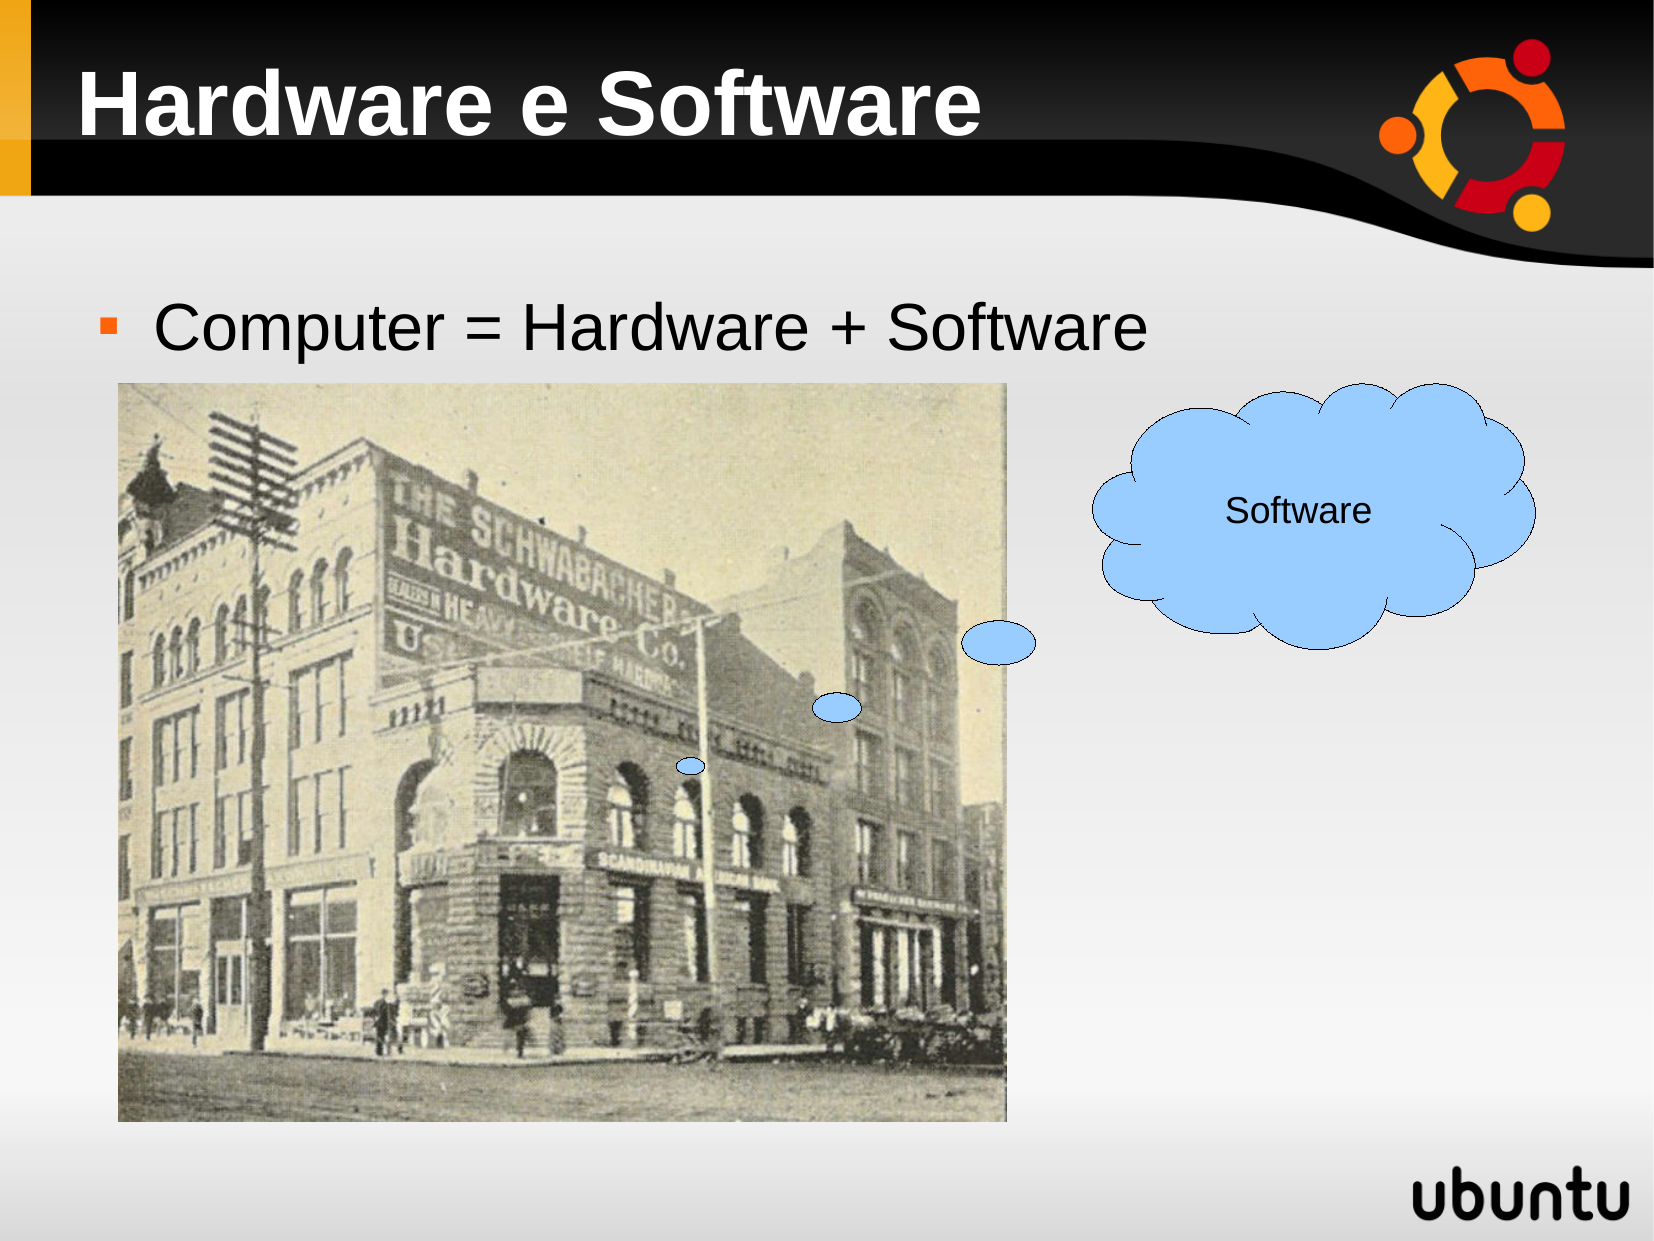

# Hardware e Software
Computer = Hardware + Software
Software